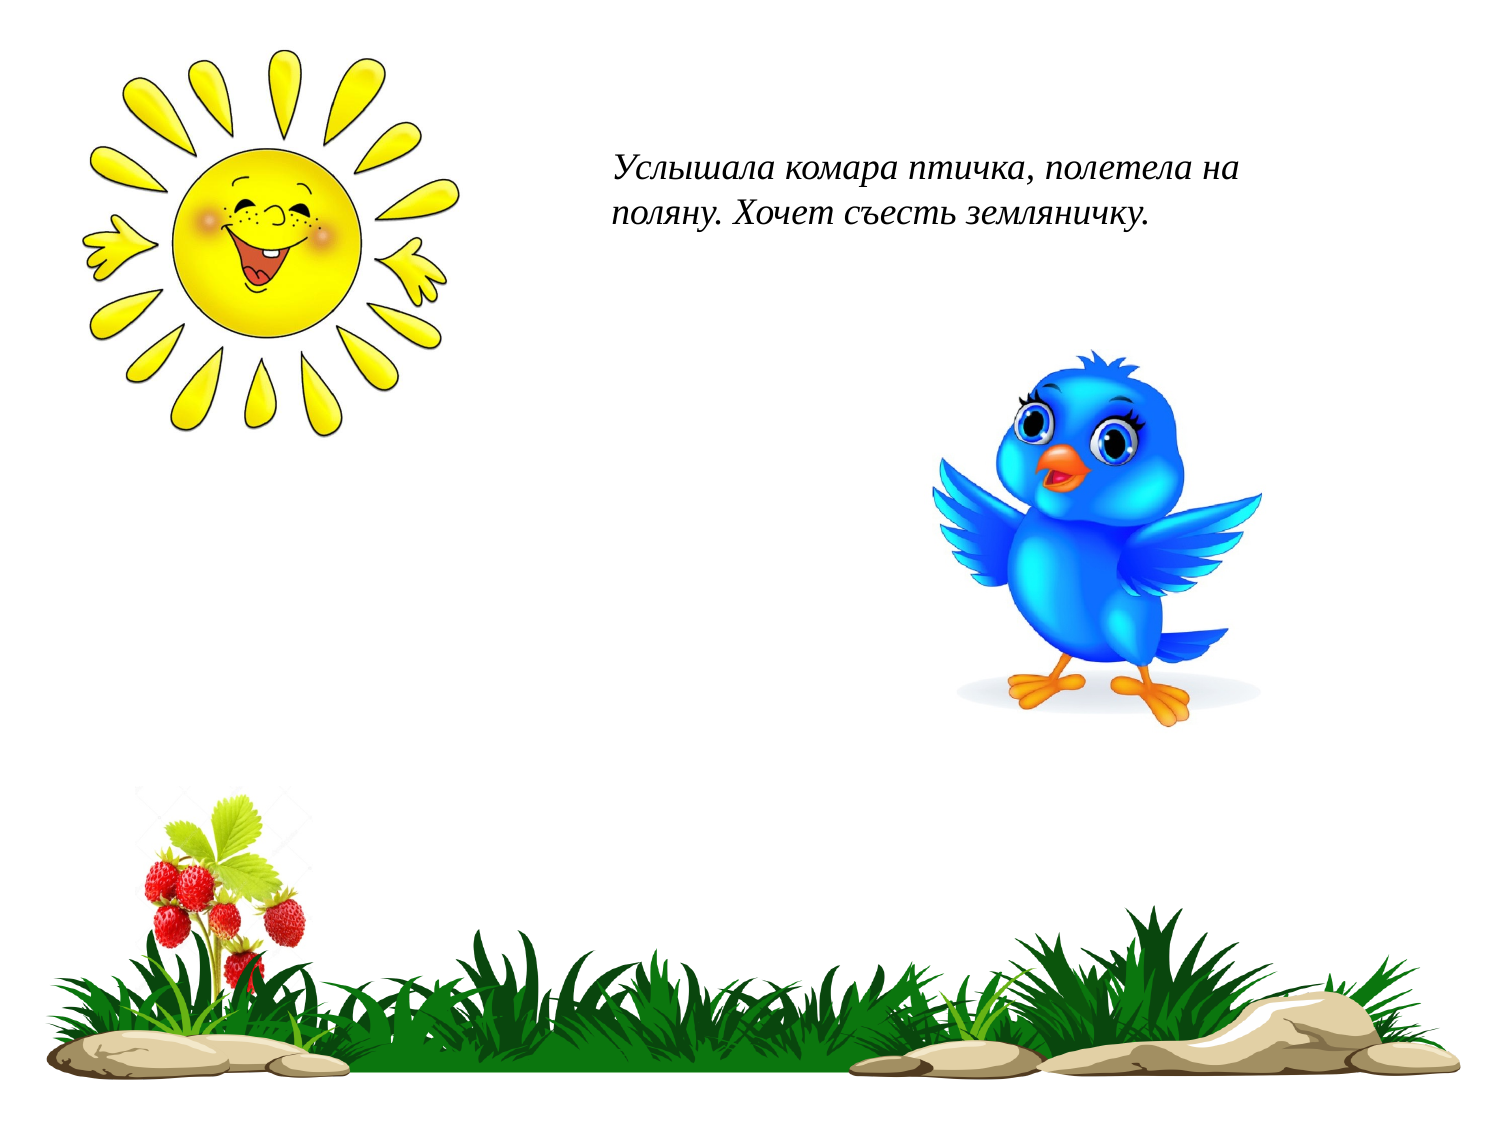

Услышала комара птичка, полетела на поляну. Хочет съесть земляничку.